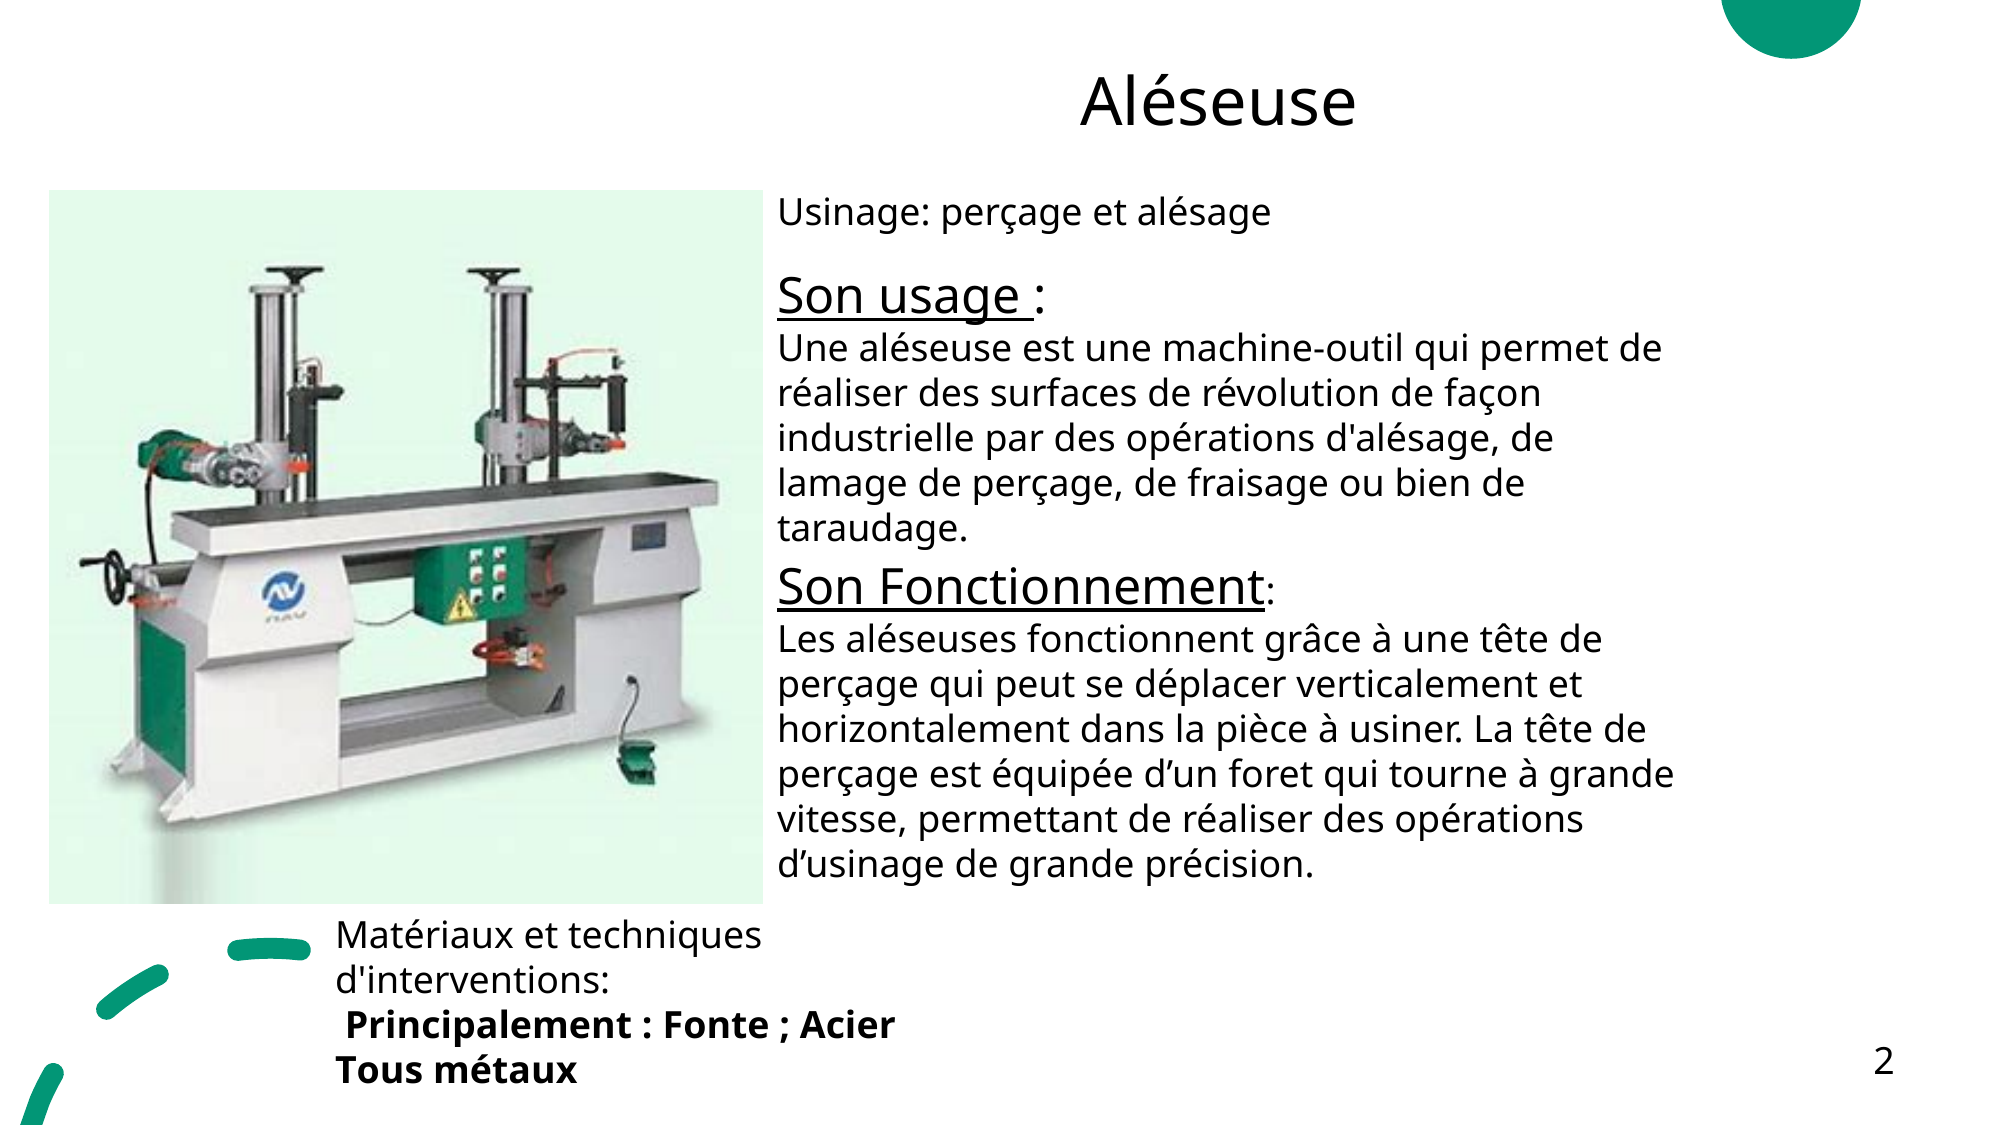

Aléseuse
Usinage: perçage et alésage
Son usage :
Une aléseuse est une machine-outil qui permet de réaliser des surfaces de révolution de façon industrielle par des opérations d'alésage, de lamage de perçage, de fraisage ou bien de taraudage.
Son Fonctionnement:
Les aléseuses fonctionnent grâce à une tête de perçage qui peut se déplacer verticalement et horizontalement dans la pièce à usiner. La tête de perçage est équipée d’un foret qui tourne à grande vitesse, permettant de réaliser des opérations d’usinage de grande précision.
Matériaux et techniques d'interventions:
 Principalement : Fonte ; Acier
Tous métaux
2